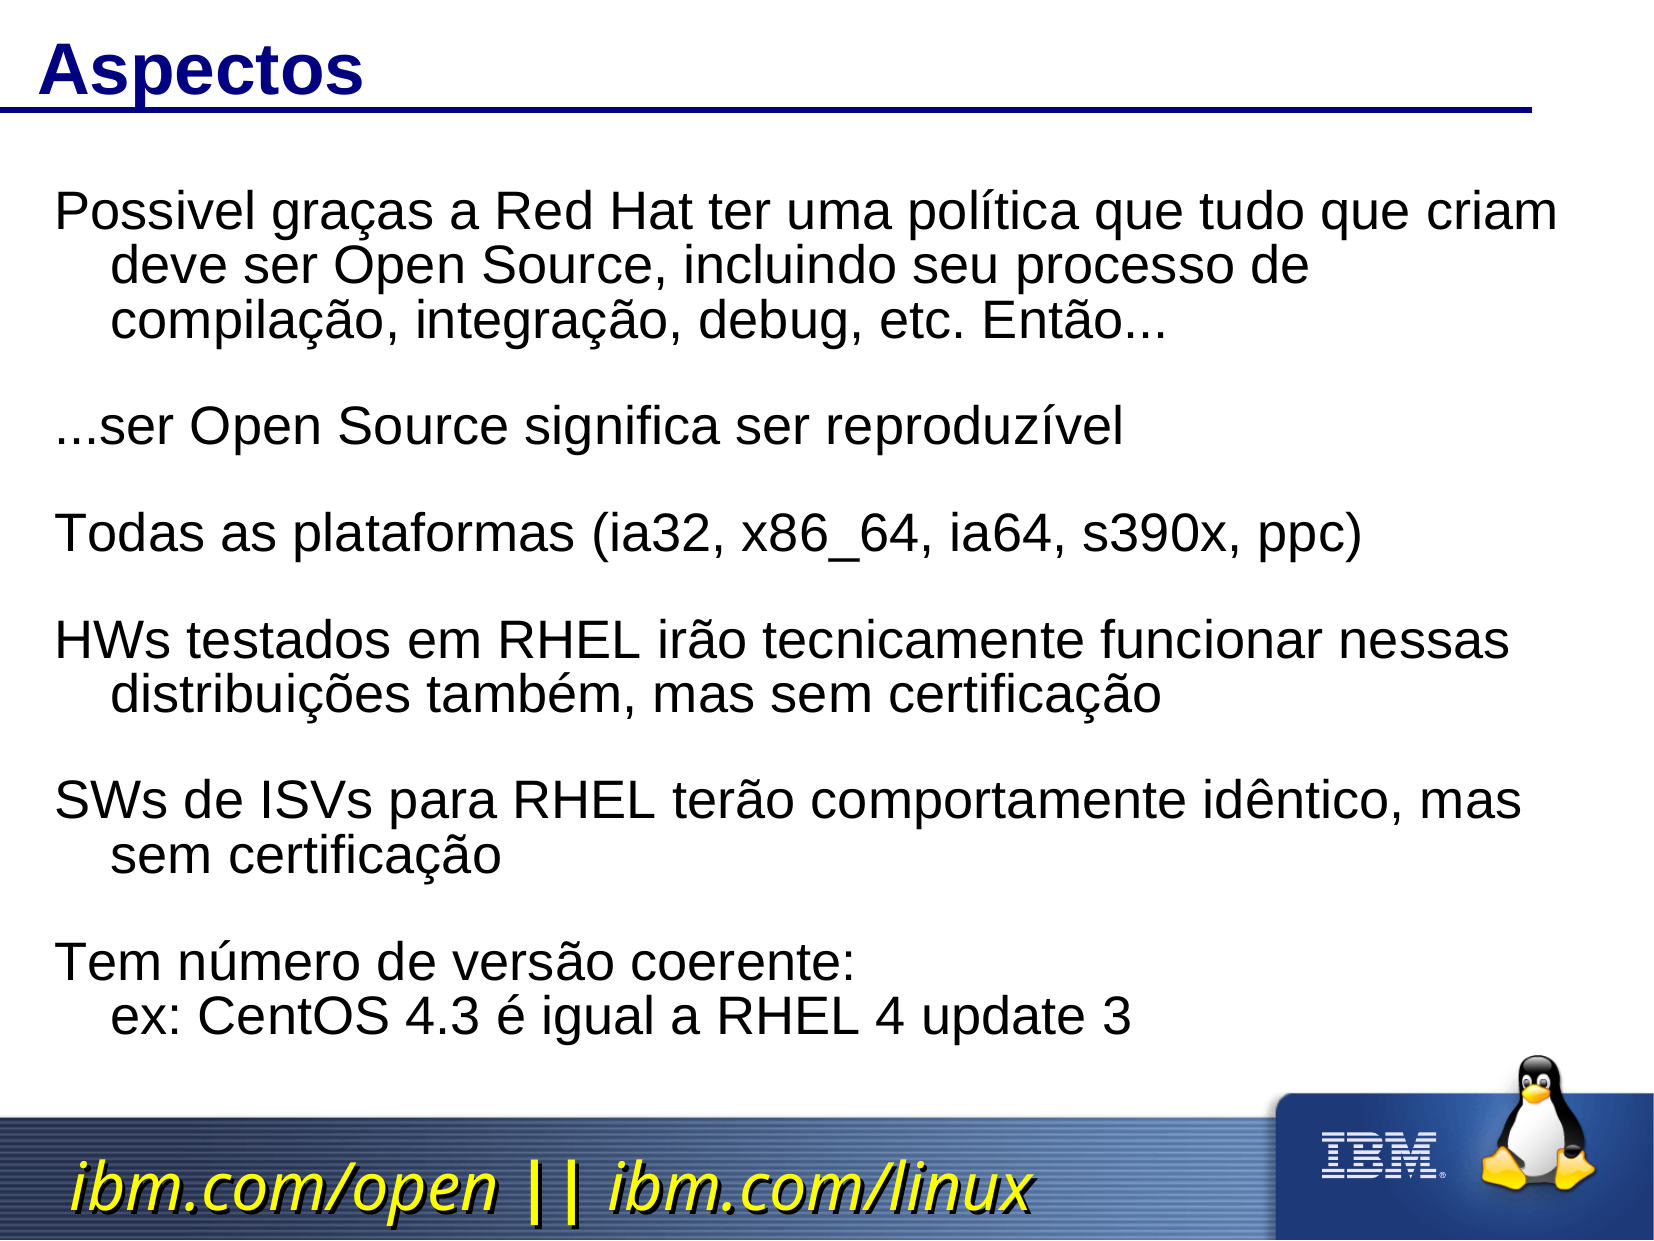

Aspectos
# Possivel graças a Red Hat ter uma política que tudo que criam deve ser Open Source, incluindo seu processo de compilação, integração, debug, etc. Então...
...ser Open Source significa ser reproduzível
Todas as plataformas (ia32, x86_64, ia64, s390x, ppc)
HWs testados em RHEL irão tecnicamente funcionar nessas distribuições também, mas sem certificação
SWs de ISVs para RHEL terão comportamente idêntico, mas sem certificação
Tem número de versão coerente:
ex: CentOS 4.3 é igual a RHEL 4 update 3